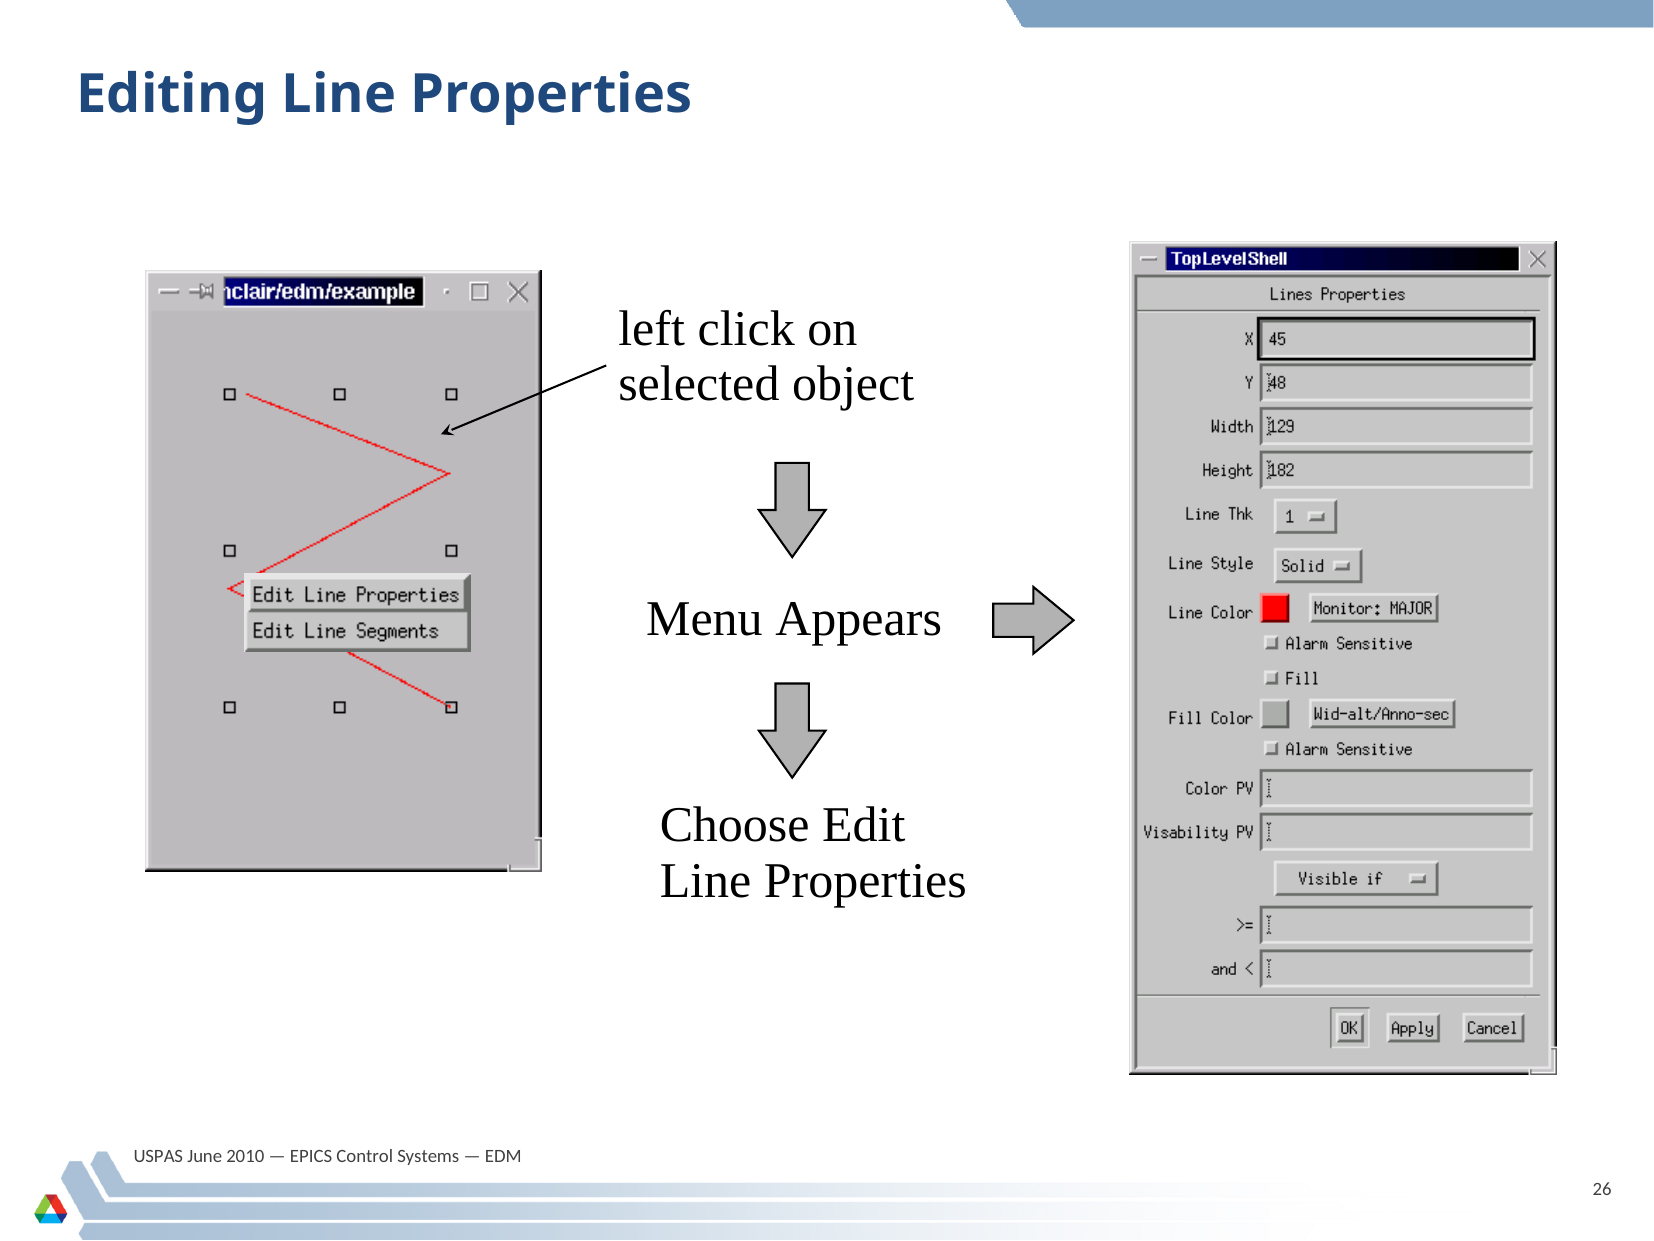

# Editing Line Properties
left click on
selected object
Menu Appears
Choose Edit
Line Properties
USPAS June 2010 — EPICS Control Systems — EDM
26